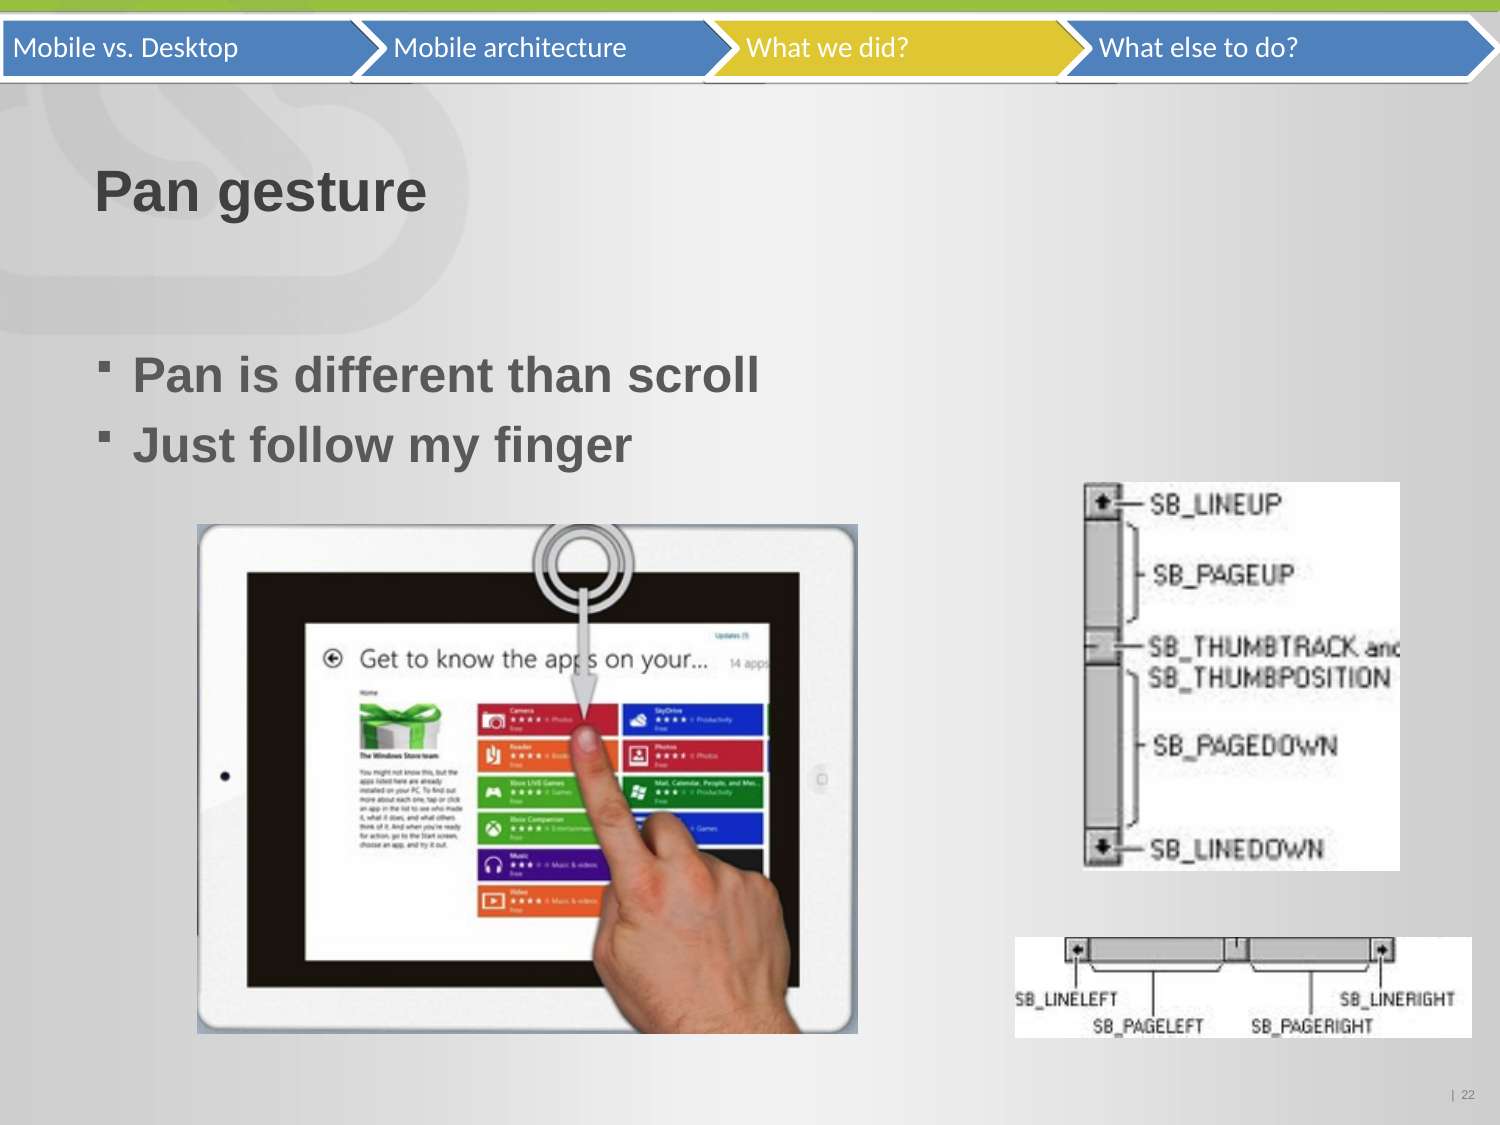

Mobile vs. Desktop
Mobile architecture
What we did?
What else to do?
# Pan gesture
Pan is different than scroll
Just follow my finger